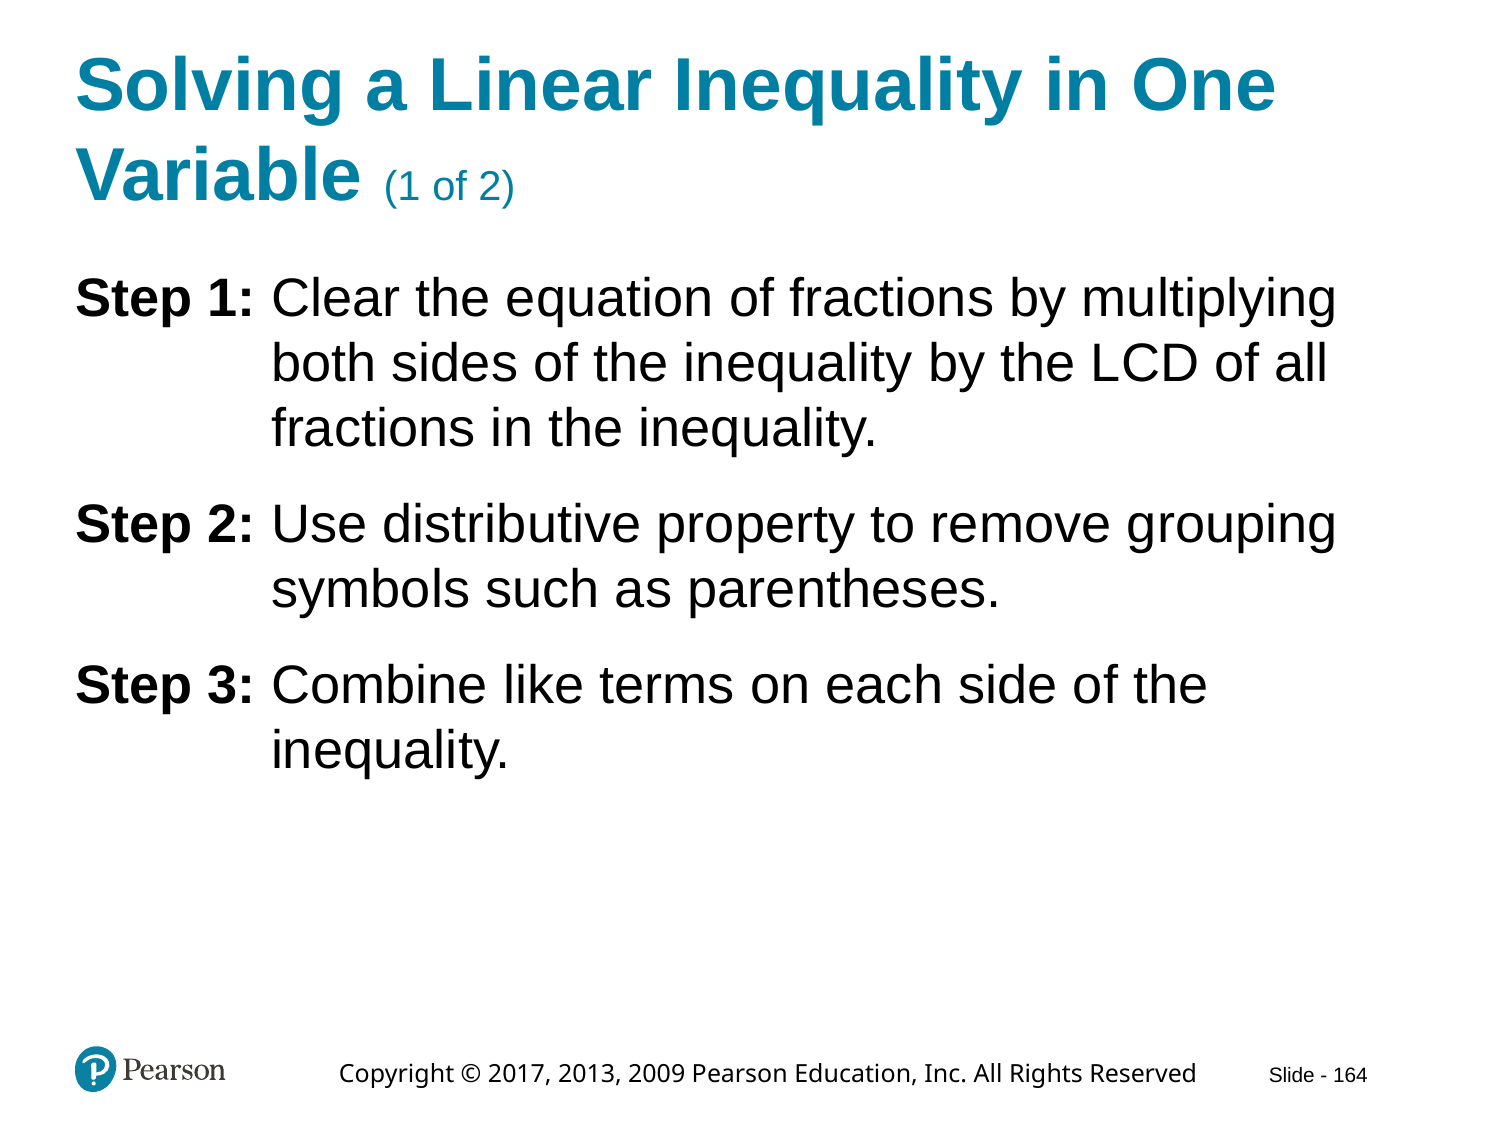

# Solving a Linear Inequality in One Variable (1 of 2)
Step 1: Clear the equation of fractions by multiplying both sides of the inequality by the LCD of all fractions in the inequality.
Step 2: Use distributive property to remove grouping symbols such as parentheses.
Step 3: Combine like terms on each side of the inequality.